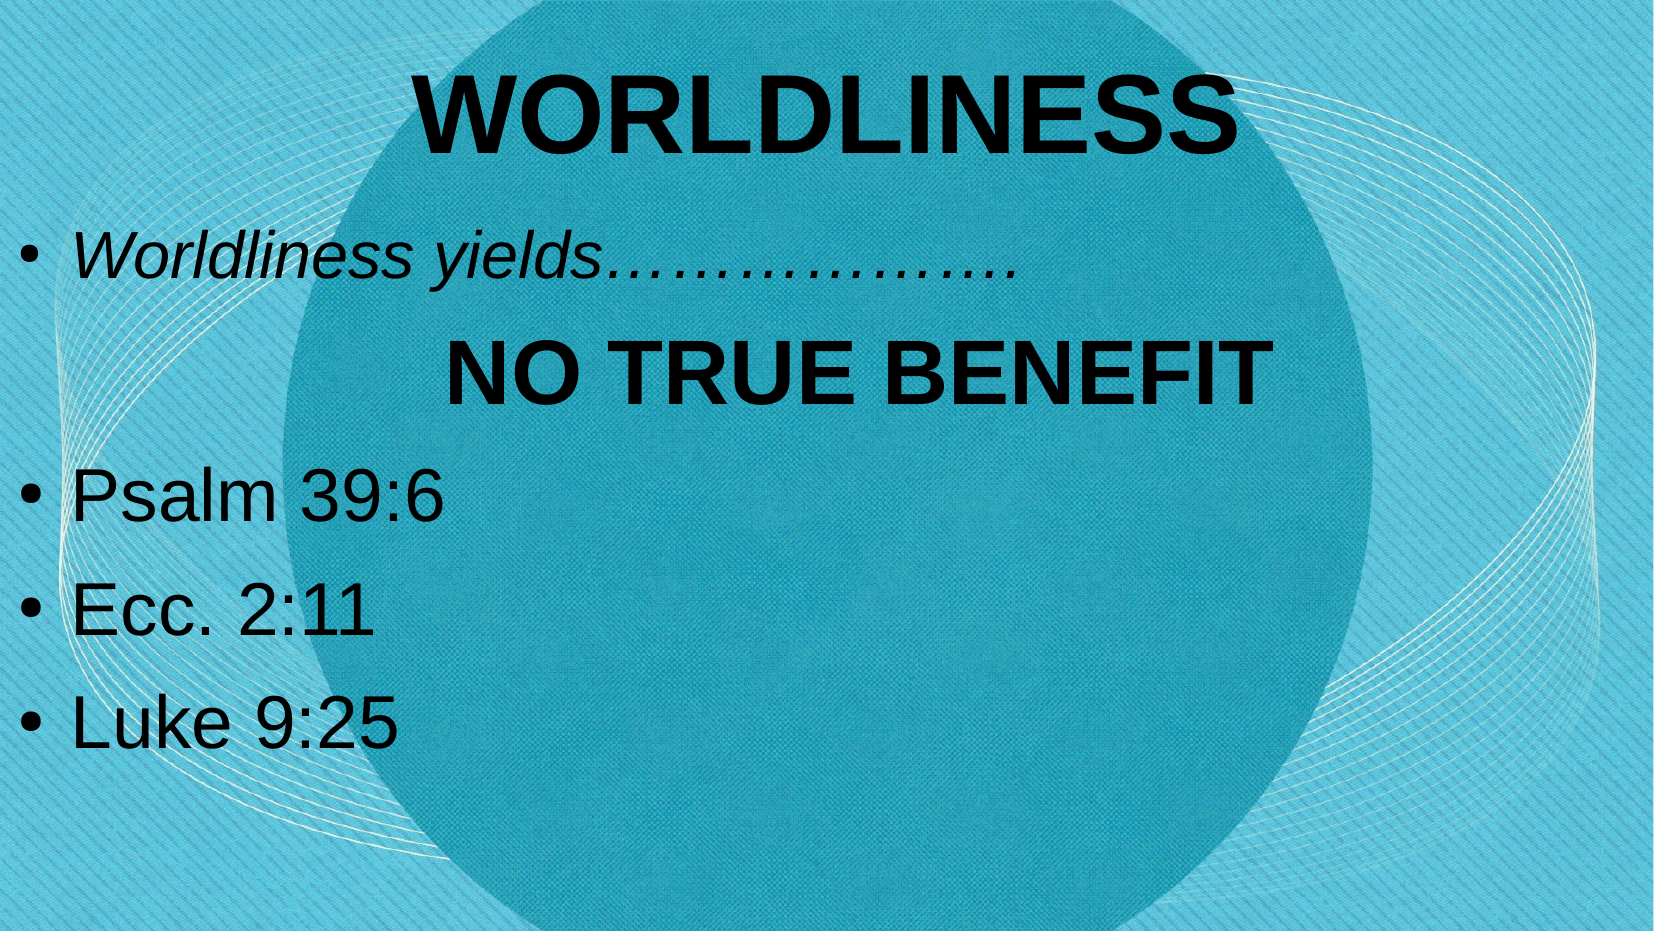

# WORLDLINESS
Worldliness yields……………….
NO TRUE BENEFIT
Psalm 39:6
Ecc. 2:11
Luke 9:25